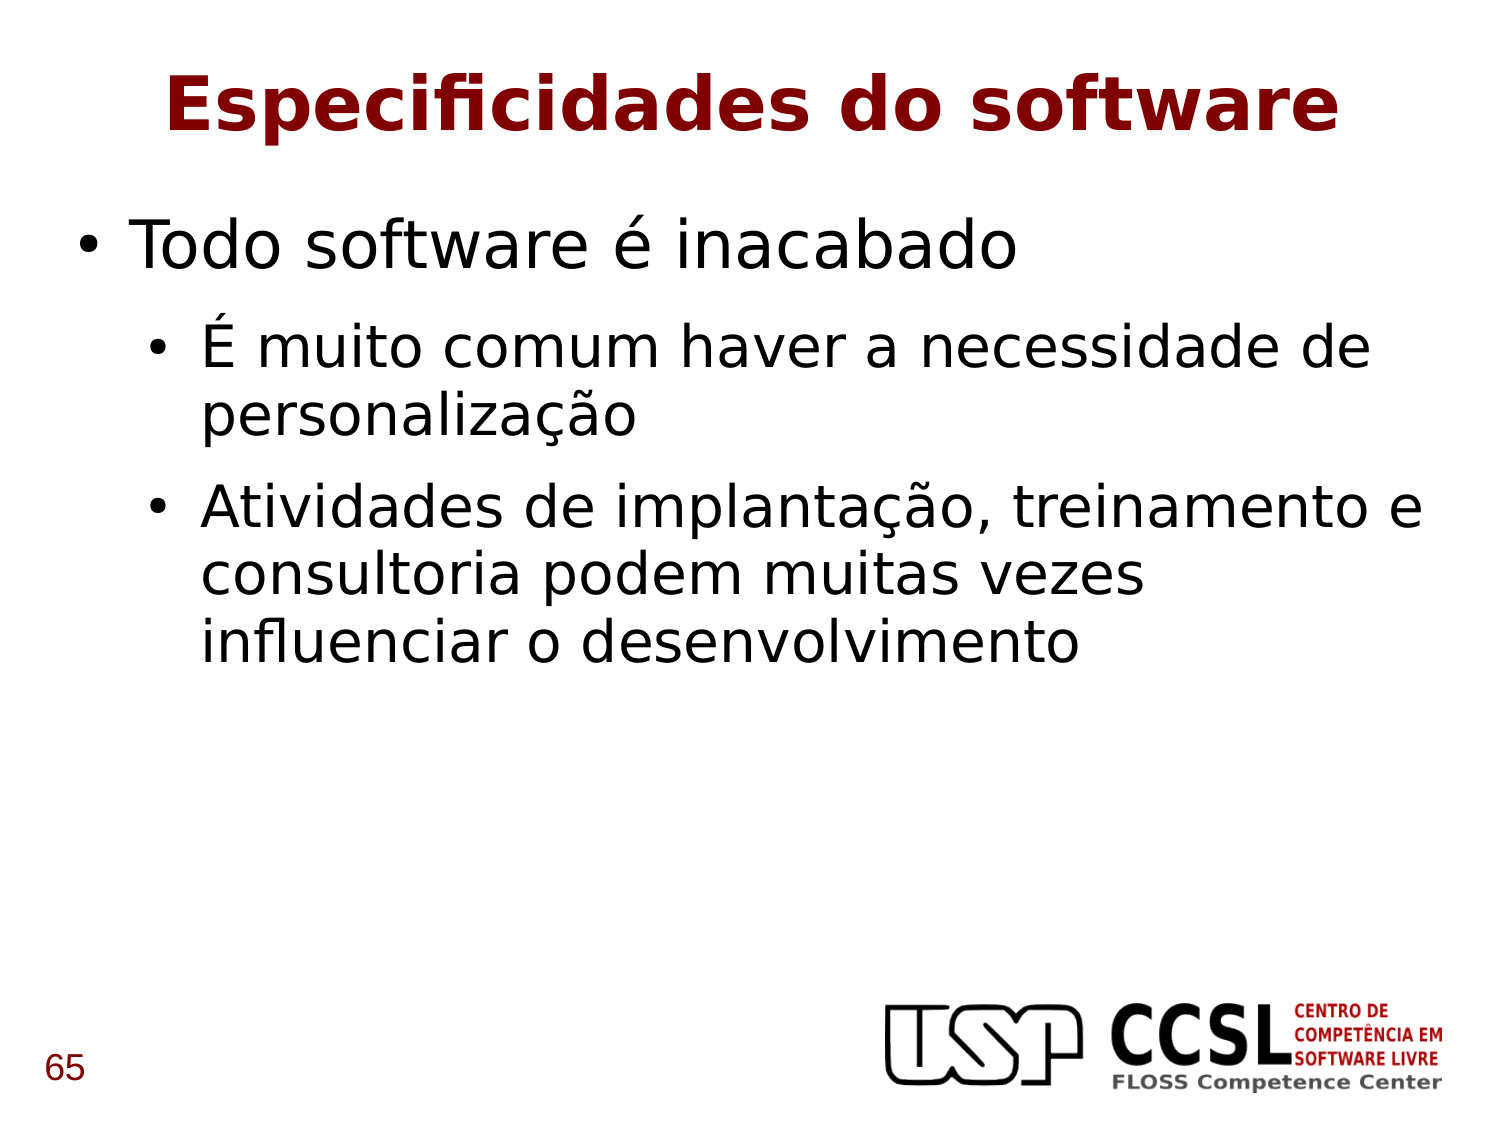

# Especificidades do software
Todo software é inacabado
É muito comum haver a necessidade de personalização
Atividades de implantação, treinamento e consultoria podem muitas vezes influenciar o desenvolvimento